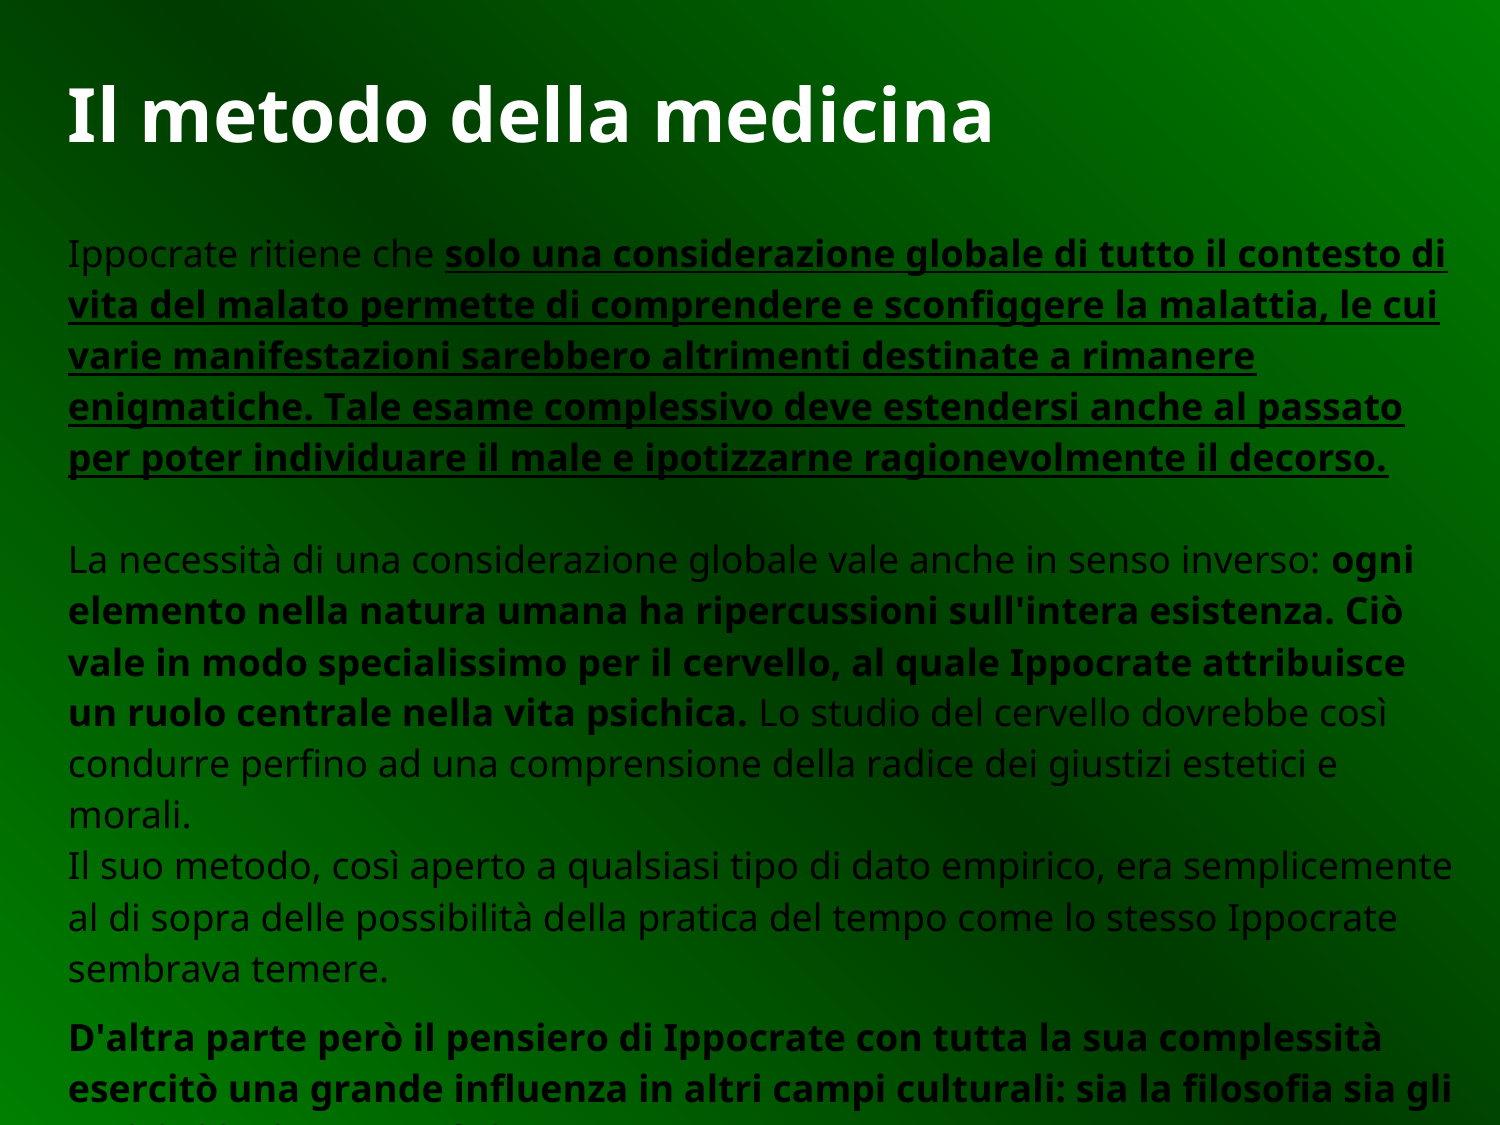

Il metodo della medicina
Ippocrate ritiene che solo una considerazione globale di tutto il contesto di vita del malato permette di comprendere e sconfiggere la malattia, le cui varie manifestazioni sarebbero altrimenti destinate a rimanere enigmatiche. Tale esame complessivo deve estendersi anche al passato per poter individuare il male e ipotizzarne ragionevolmente il decorso.
La necessità di una considerazione globale vale anche in senso inverso: ogni elemento nella natura umana ha ripercussioni sull'intera esistenza. Ciò vale in modo specialissimo per il cervello, al quale Ippocrate attribuisce un ruolo centrale nella vita psichica. Lo studio del cervello dovrebbe così condurre perfino ad una comprensione della radice dei giustizi estetici e morali.
Il suo metodo, così aperto a qualsiasi tipo di dato empirico, era semplicemente al di sopra delle possibilità della pratica del tempo come lo stesso Ippocrate sembrava temere.
D'altra parte però il pensiero di Ippocrate con tutta la sua complessità esercitò una grande influenza in altri campi culturali: sia la filosofia sia gli stoici si ispirarono a lui.